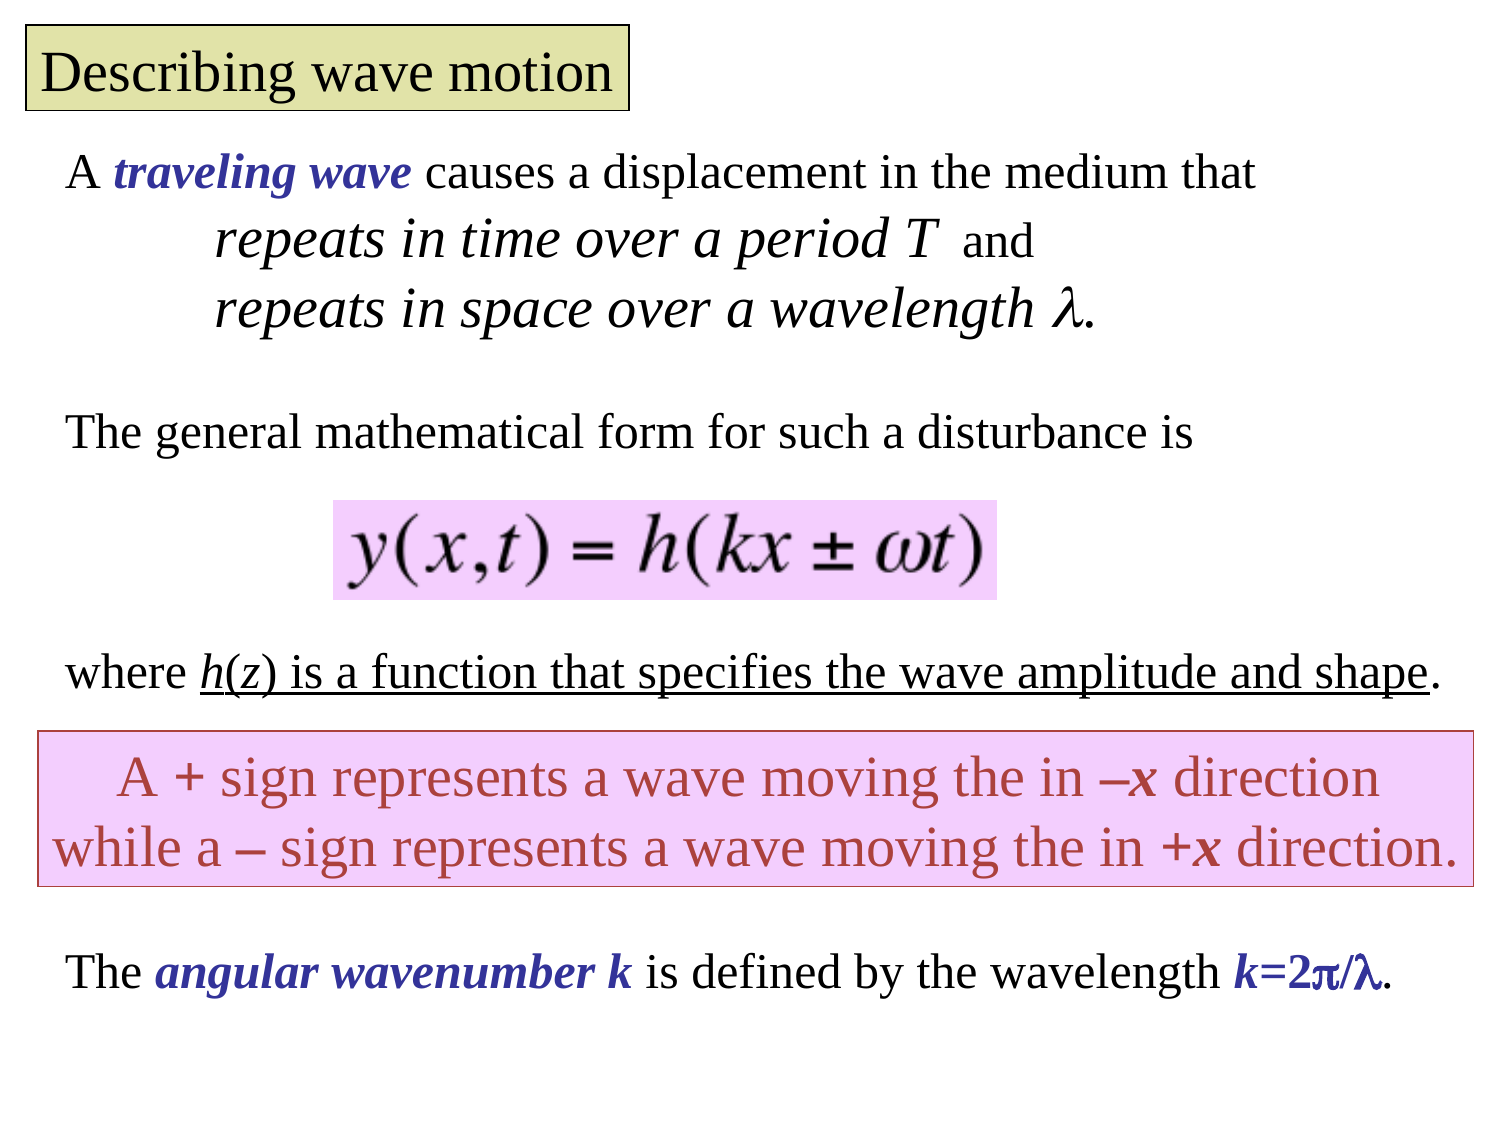

Describing wave motion
A traveling wave causes a displacement in the medium that
	repeats in time over a period T and
	repeats in space over a wavelength λ.
The general mathematical form for such a disturbance is
where h(z) is a function that specifies the wave amplitude and shape.
The angular wavenumber k is defined by the wavelength k=2π/λ.
A + sign represents a wave moving the in –x direction
while a – sign represents a wave moving the in +x direction.